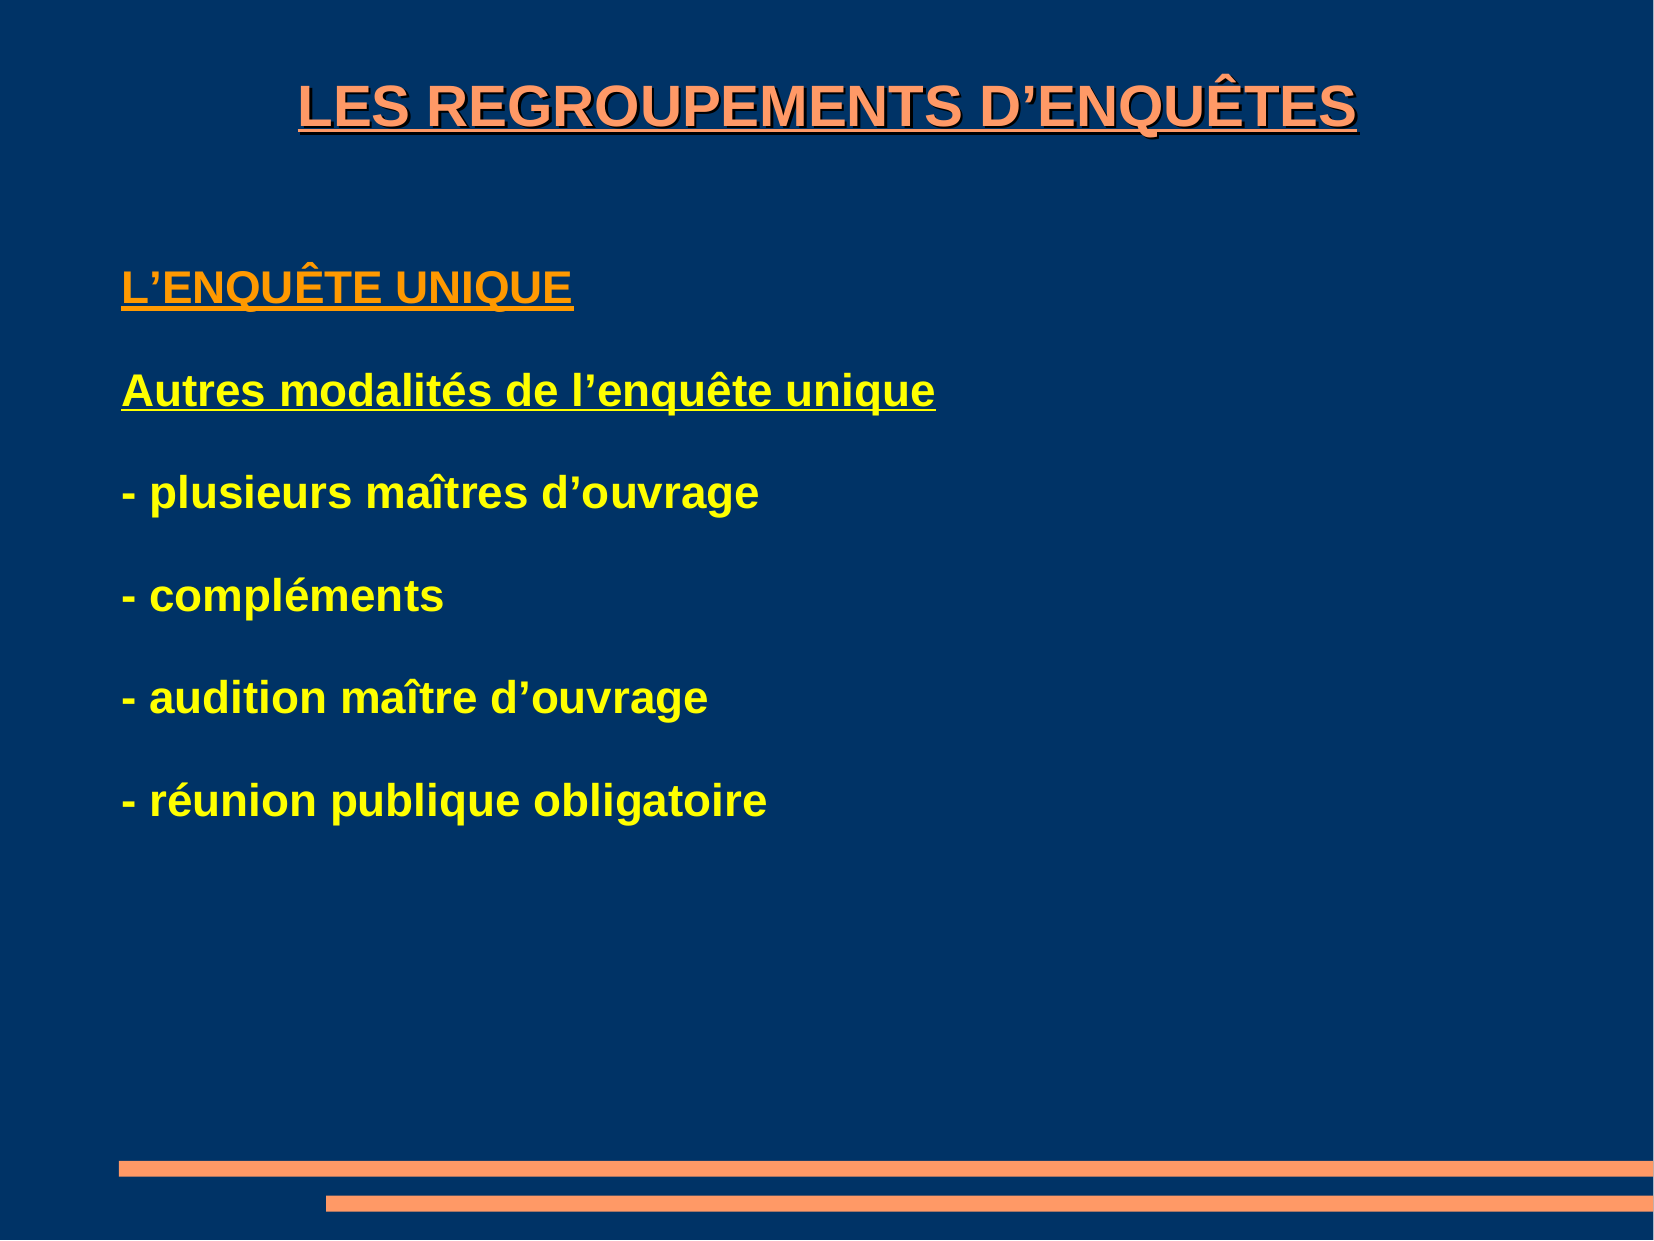

# LES REGROUPEMENTS D’ENQUÊTES
L’ENQUÊTE UNIQUE
Autres modalités de l’enquête unique
- plusieurs maîtres d’ouvrage
- compléments
- audition maître d’ouvrage
- réunion publique obligatoire